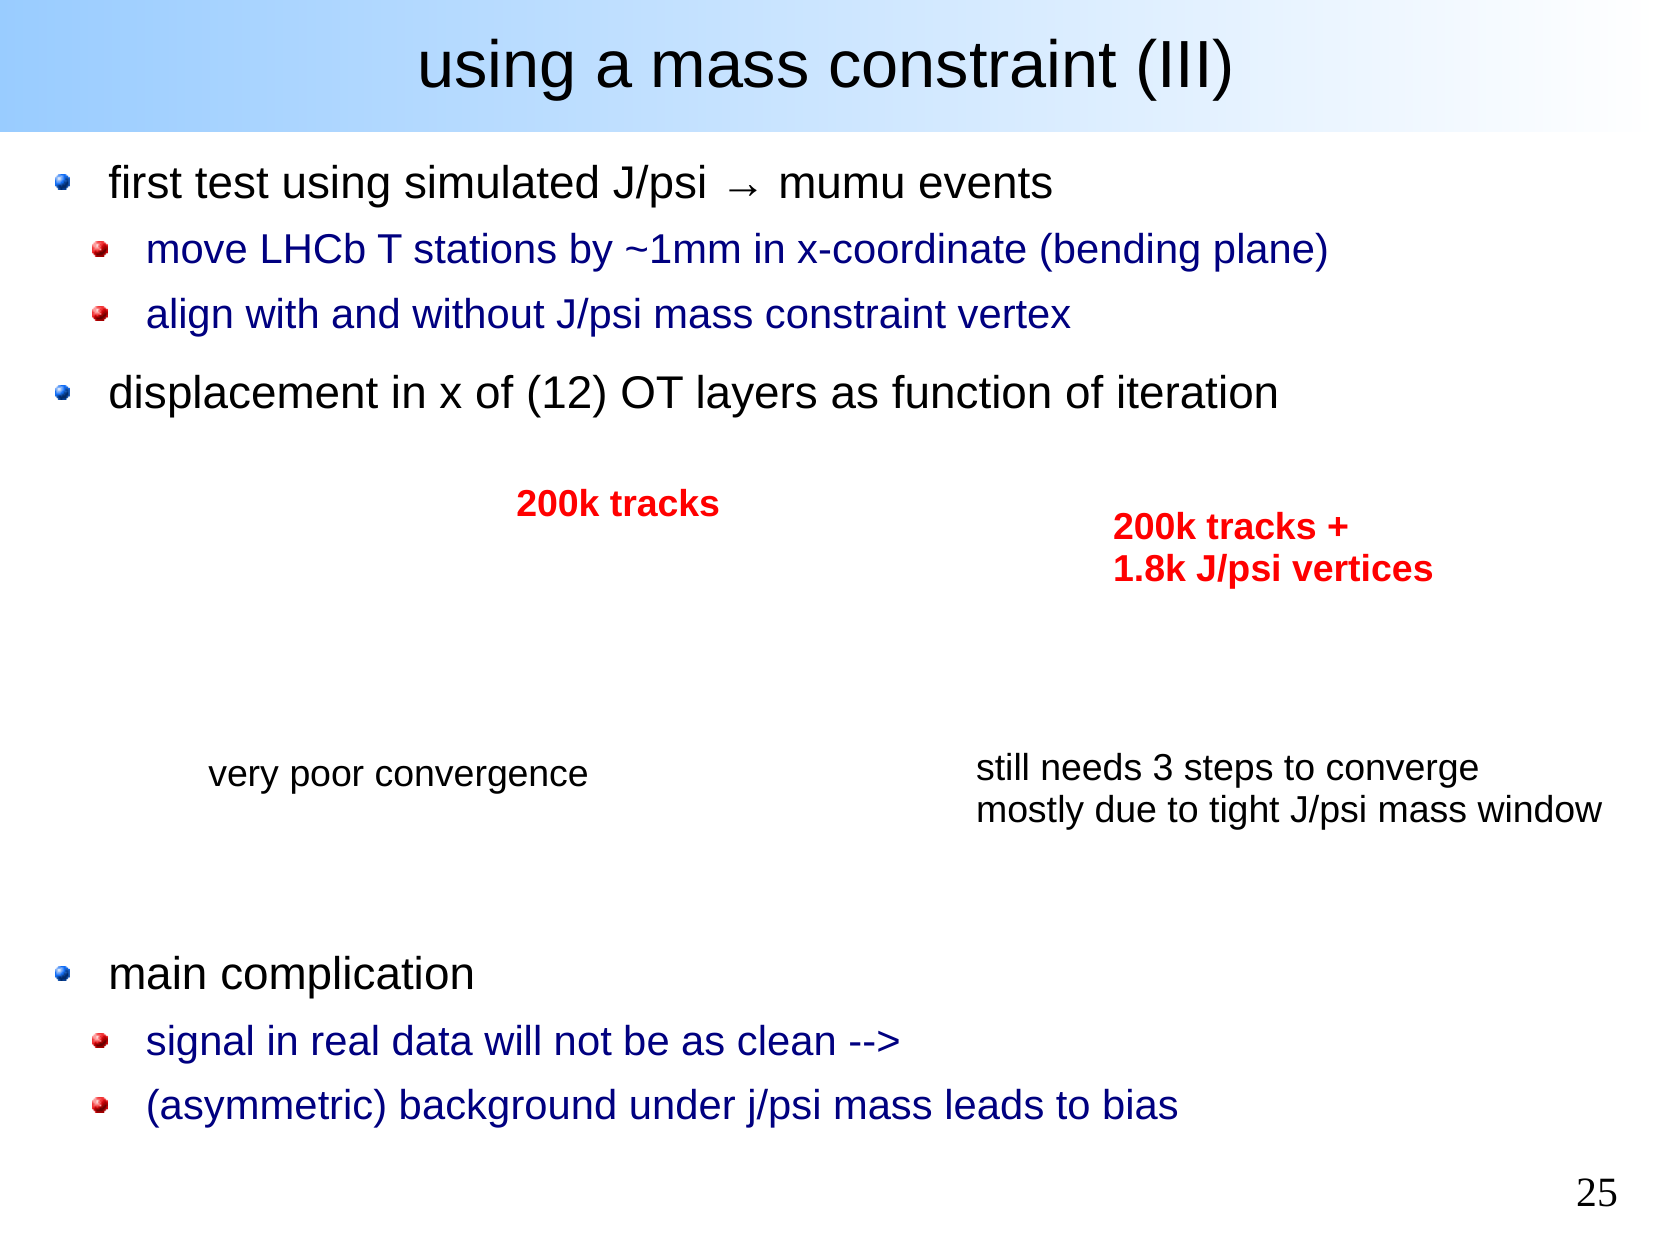

# using a mass constraint (III)
first test using simulated J/psi → mumu events
move LHCb T stations by ~1mm in x-coordinate (bending plane)
align with and without J/psi mass constraint vertex
displacement in x of (12) OT layers as function of iteration
200k tracks
200k tracks +
1.8k J/psi vertices
still needs 3 steps to converge
mostly due to tight J/psi mass window
very poor convergence
main complication
signal in real data will not be as clean -->
(asymmetric) background under j/psi mass leads to bias
25